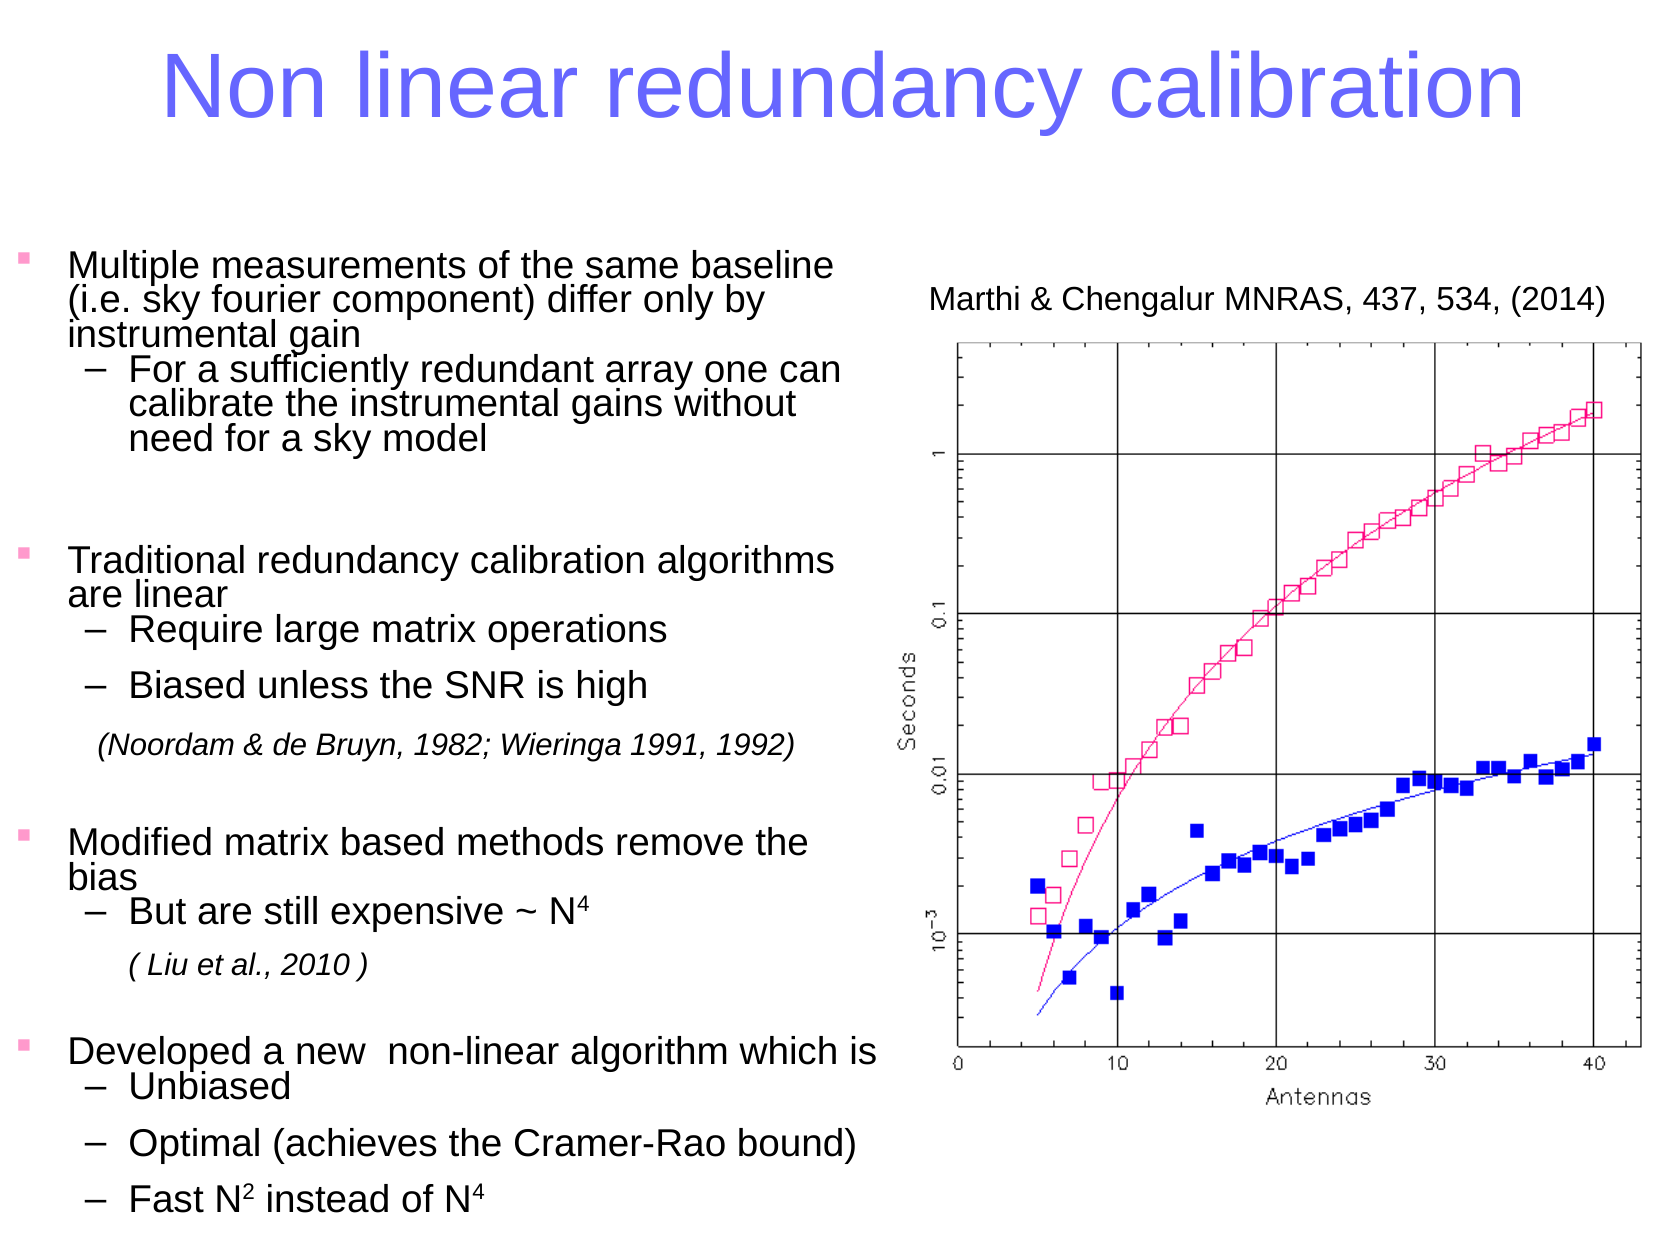

# Non linear redundancy calibration
Multiple measurements of the same baseline (i.e. sky fourier component) differ only by instrumental gain
For a sufficiently redundant array one can calibrate the instrumental gains without need for a sky model
Traditional redundancy calibration algorithms are linear
Require large matrix operations
Biased unless the SNR is high
(Noordam & de Bruyn, 1982; Wieringa 1991, 1992)
Modified matrix based methods remove the bias
But are still expensive ~ N4
( Liu et al., 2010 )
Developed a new non-linear algorithm which is
Unbiased
Optimal (achieves the Cramer-Rao bound)
Fast N2 instead of N4
Marthi & Chengalur MNRAS, 437, 534, (2014)